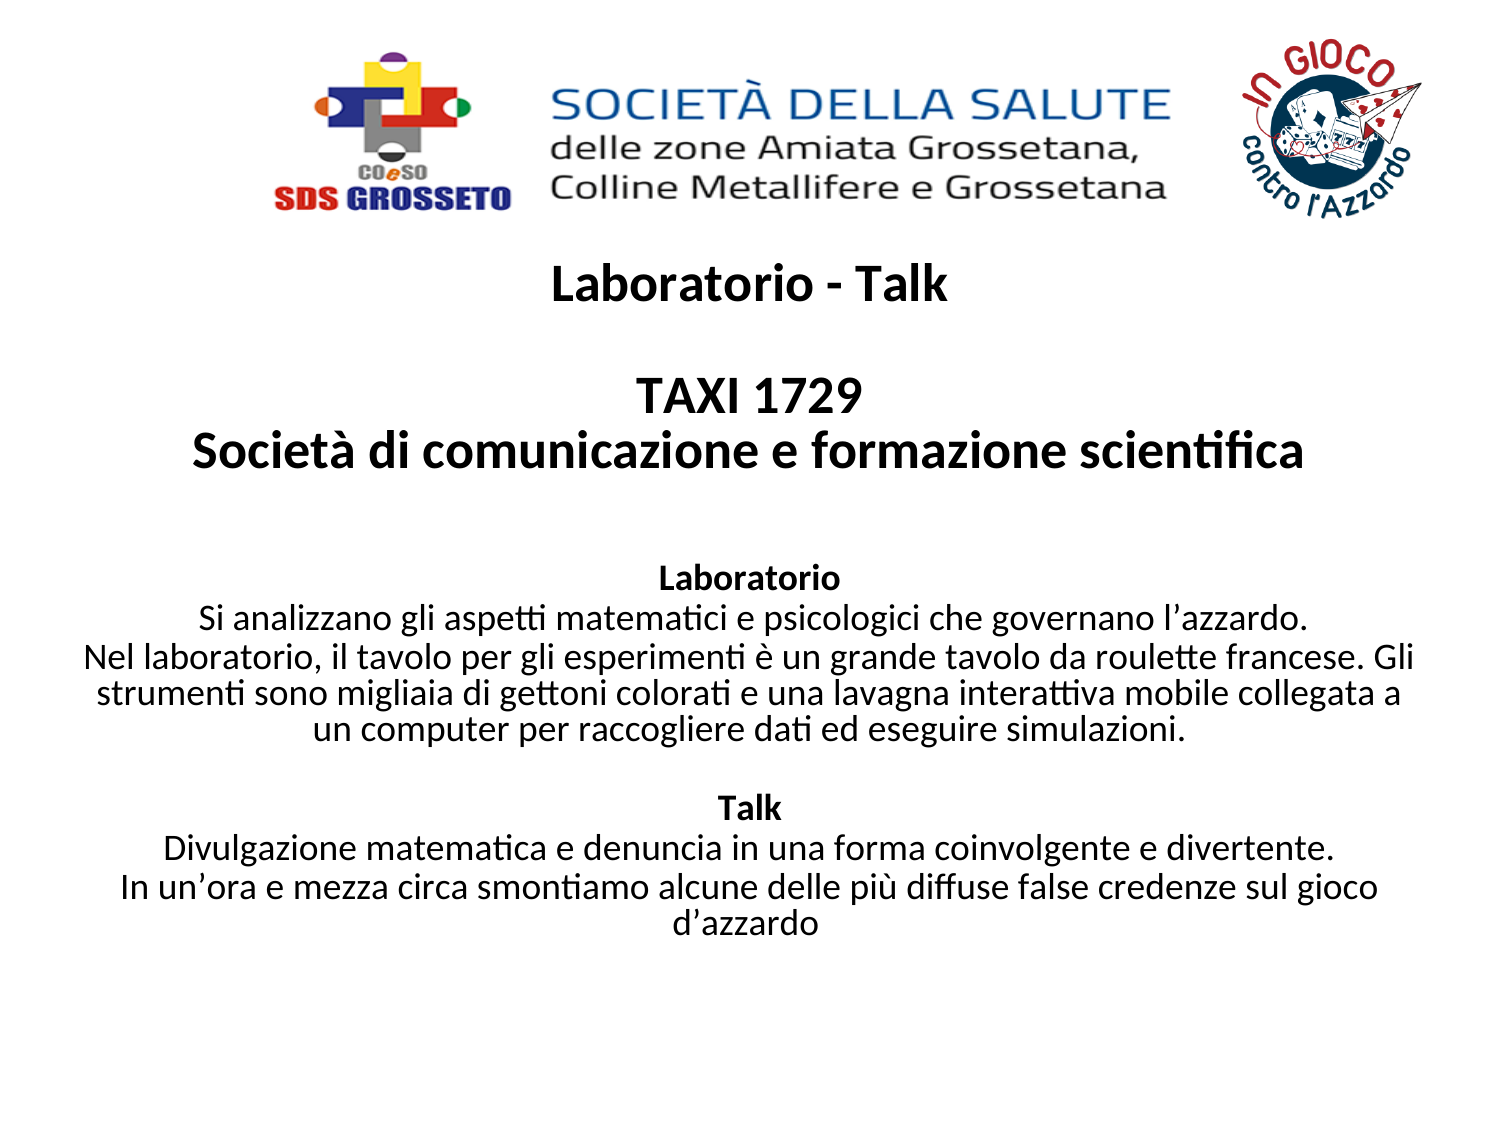

Laboratorio - Talk
TAXI 1729
Società di comunicazione e formazione scientifica
Laboratorio
 Si analizzano gli aspetti matematici e psicologici che governano l’azzardo.
Nel laboratorio, il tavolo per gli esperimenti è un grande tavolo da roulette francese. Gli strumenti sono migliaia di gettoni colorati e una lavagna interattiva mobile collegata a un computer per raccogliere dati ed eseguire simulazioni.
Talk
Divulgazione matematica e denuncia in una forma coinvolgente e divertente.
In un’ora e mezza circa smontiamo alcune delle più diffuse false credenze sul gioco d’azzardo